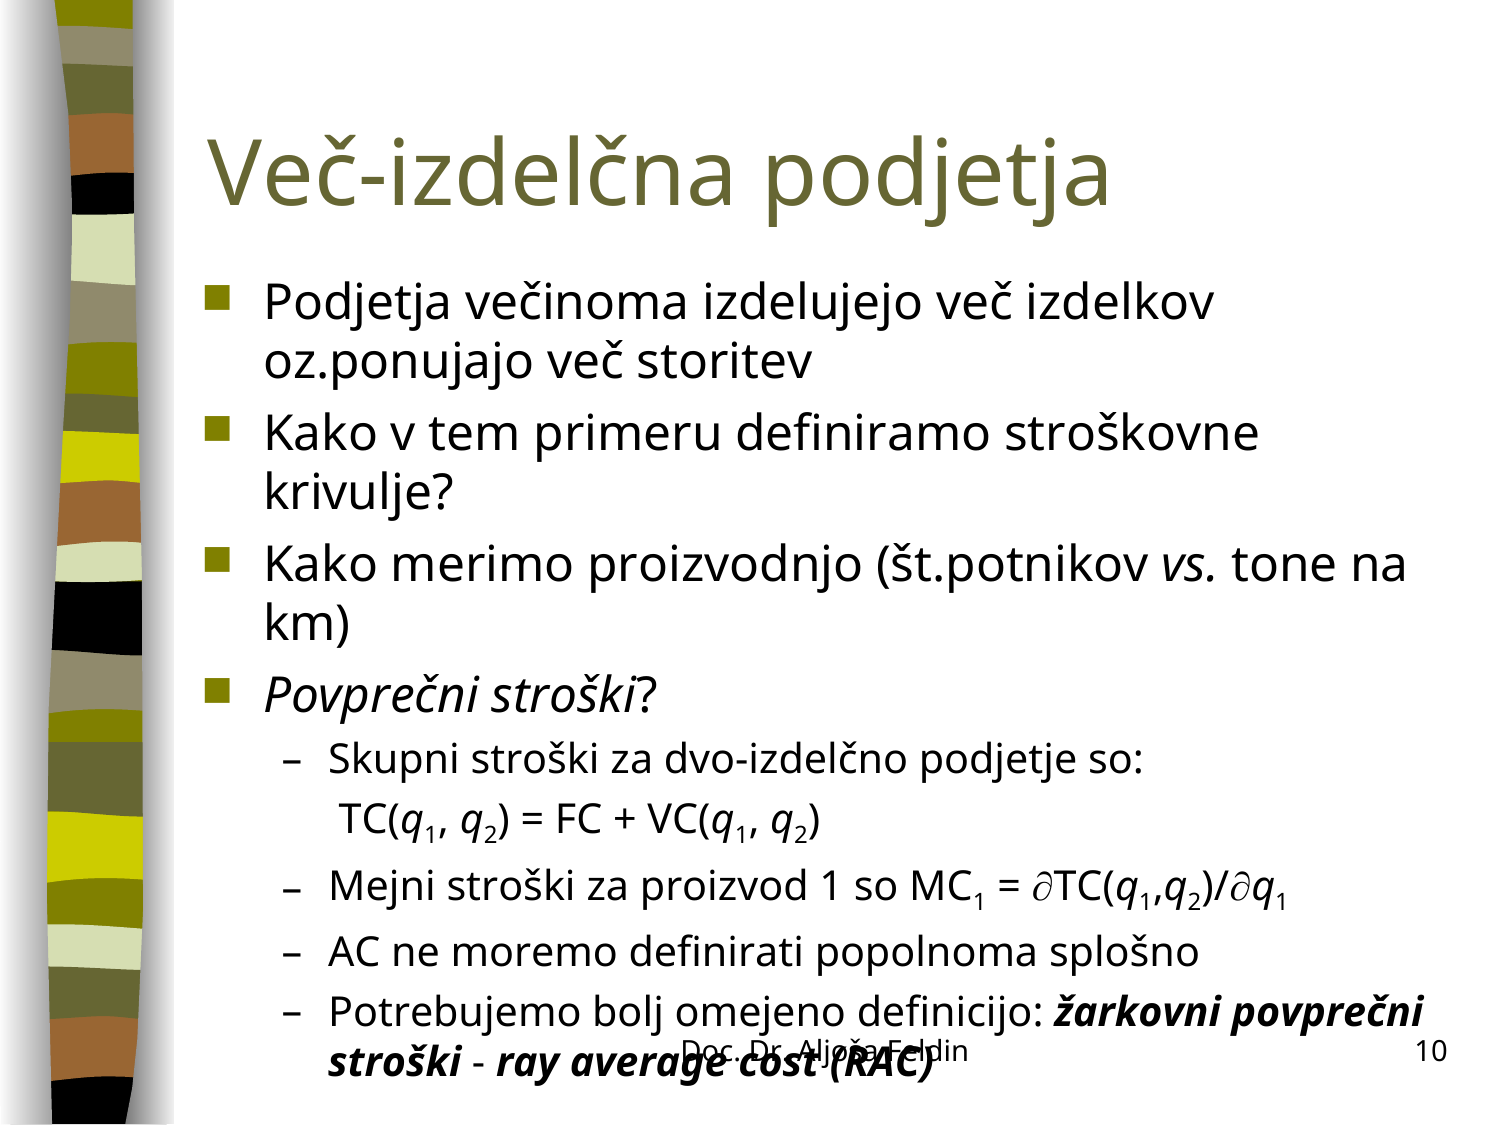

# Več-izdelčna podjetja
Podjetja večinoma izdelujejo več izdelkov oz.ponujajo več storitev
Kako v tem primeru definiramo stroškovne krivulje?
Kako merimo proizvodnjo (št.potnikov vs. tone na km)
Povprečni stroški?
Skupni stroški za dvo-izdelčno podjetje so:
		 TC(q1, q2) = FC + VC(q1, q2)
Mejni stroški za proizvod 1 so MC1 = TC(q1,q2)/q1
AC ne moremo definirati popolnoma splošno
Potrebujemo bolj omejeno definicijo: žarkovni povprečni stroški - ray average cost (RAC)
Doc. Dr. Aljoša Feldin